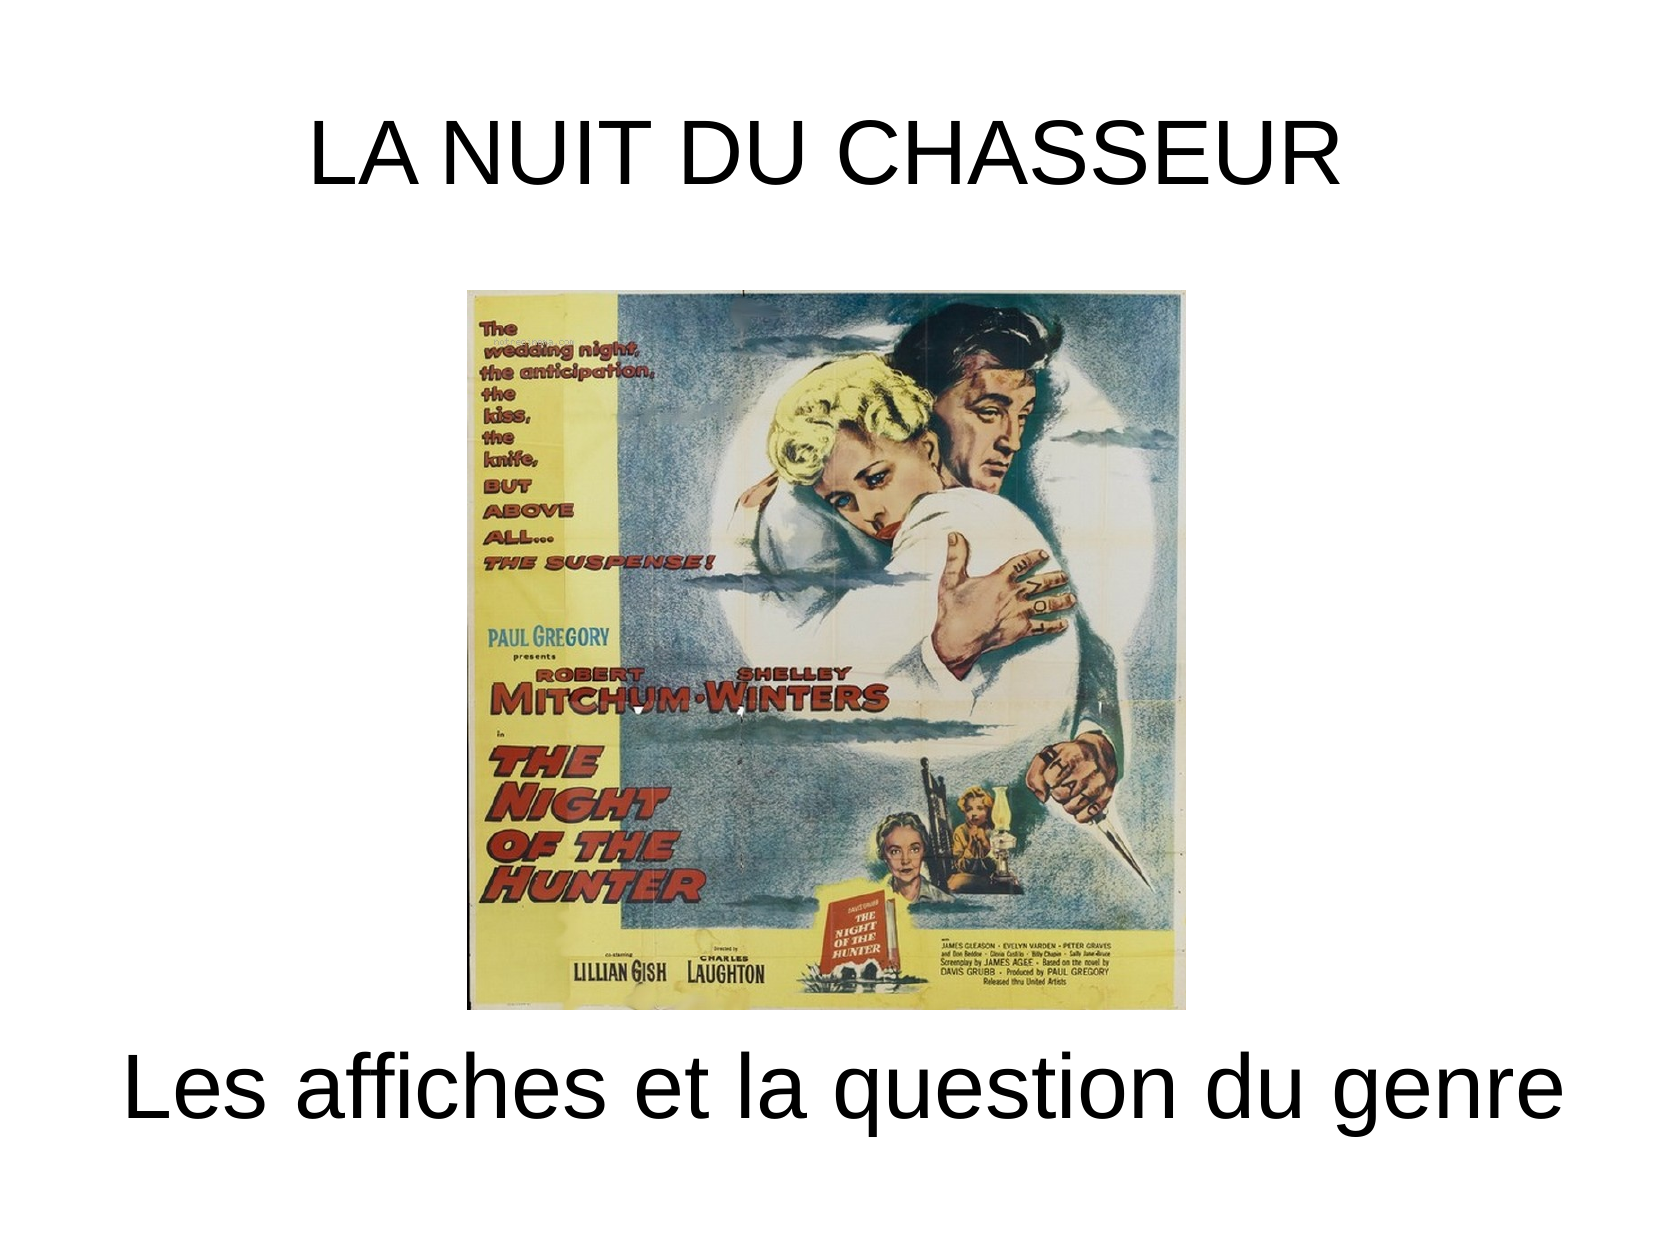

# LA NUIT DU CHASSEUR
Les affiches et la question du genre